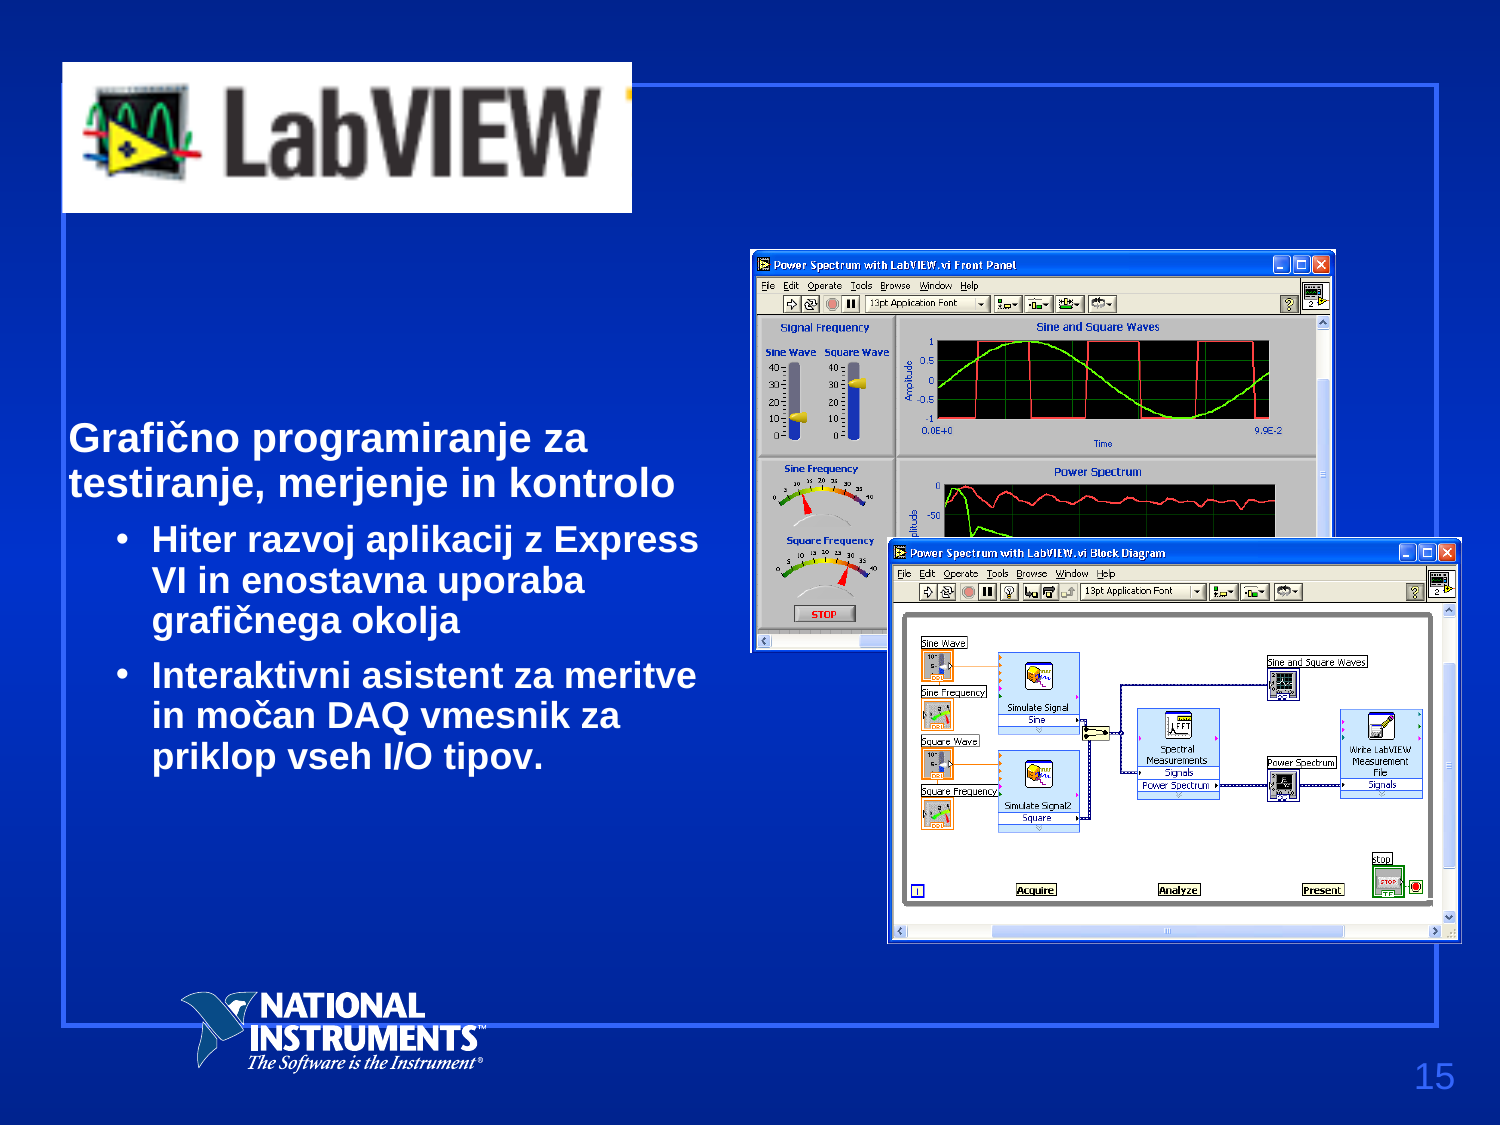

# Grafično programiranje za testiranje, merjenje in kontrolo
Hiter razvoj aplikacij z Express VI in enostavna uporaba grafičnega okolja
Interaktivni asistent za meritve in močan DAQ vmesnik za priklop vseh I/O tipov.